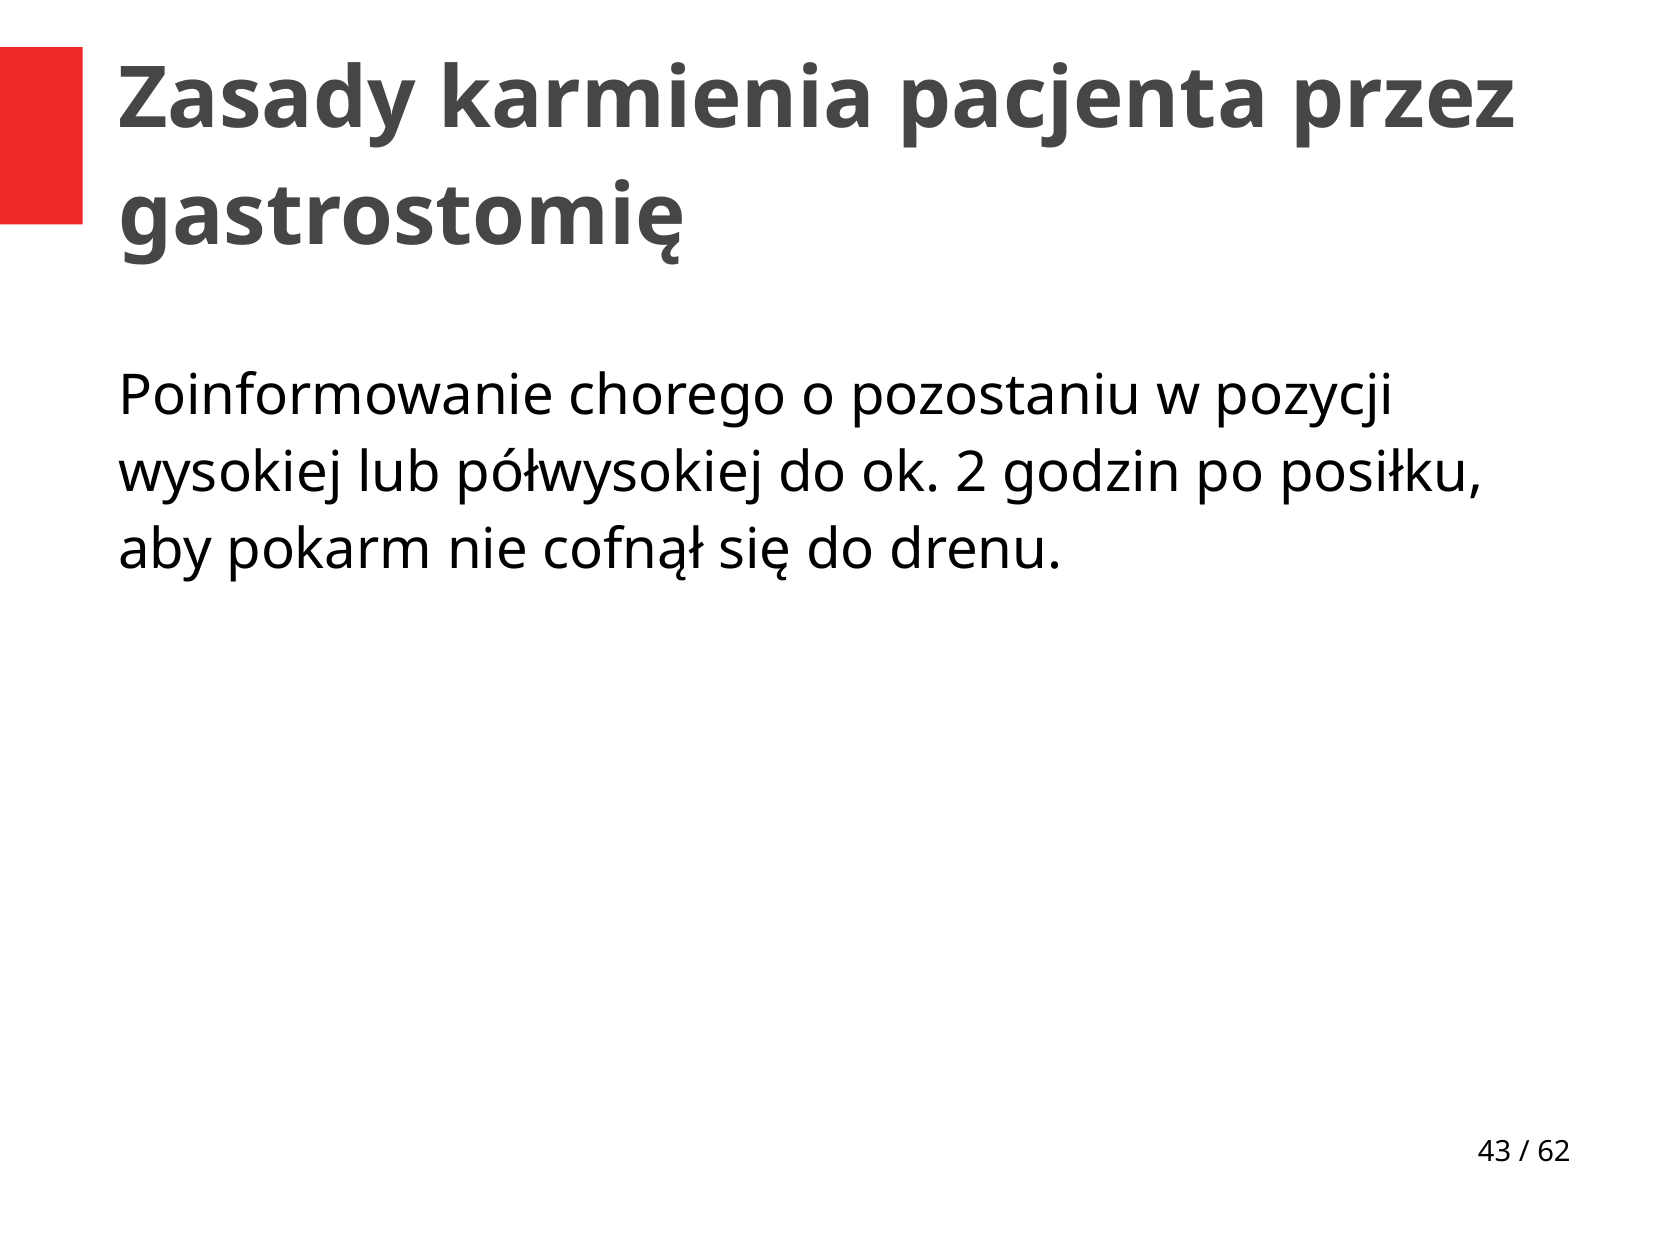

# Zasady karmienia pacjenta przez gastrostomię
Poinformowanie chorego o pozostaniu w pozycji wysokiej lub półwysokiej do ok. 2 godzin po posiłku, aby pokarm nie cofnął się do drenu.
43